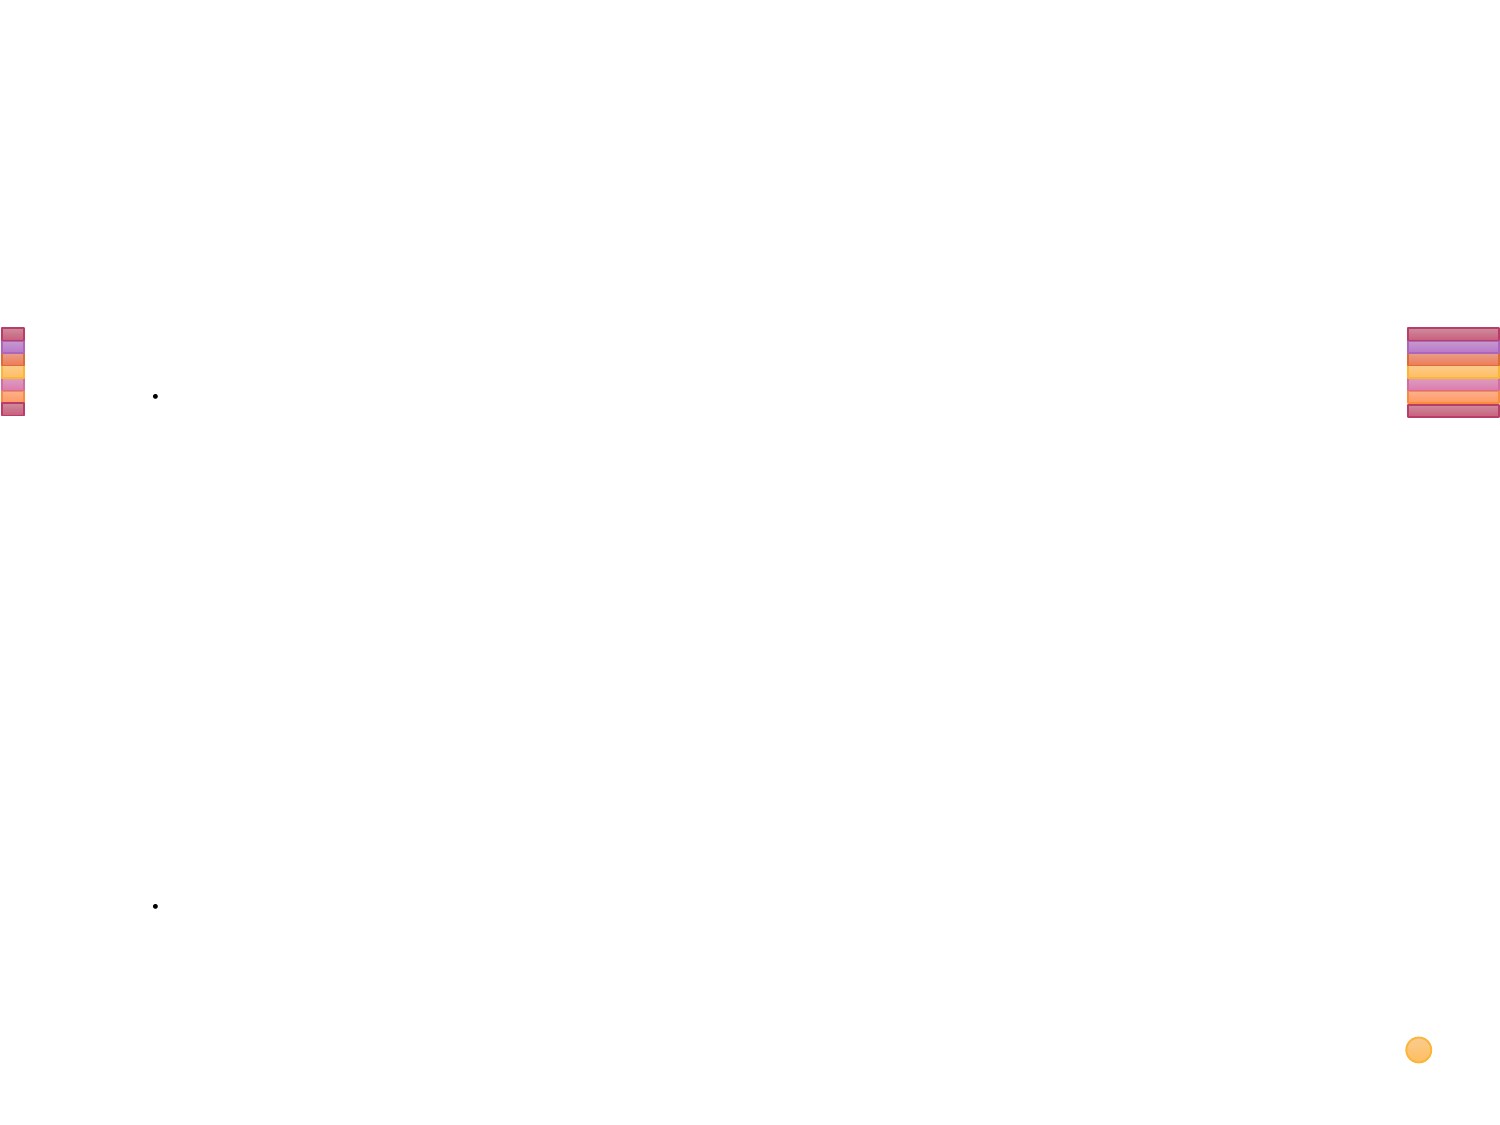

VIII.- SUSPENSIÓN DE CONTRATOS Y REDUCCIÓN DE JORNADA (VI)
# 5) rescisión indemnizada en el caso de la modificación sustancial, pues si el trabajador resulta perjudicado por la modificación sustancial tendrá derecho a rescindir su contrato y percibir una indemnización de 20 días de salario por año de servicio prorrateándose por meses los períodos inferiores a un año y con un máximo de nueve meses, acción de la que carece en el caso de reducción de jornada, conforme al art.47 ET.
6) art.41 y el art.82.3 permiten la modificación de la jornada distinguiendo el procedimiento a seguir en función de la fuente que regule esa jornada (contrato o convenio) mientras que el art.47 no distingue si la reducción ha de recaer sobre jornada de origen contractual o convencional, precisamente por la tendencial temporalidad de la medida
7) la modificación sustancial es una medida de flexibilidad interna, que no lleva anejas medidas de seguridad para el trabajador (desempleo, derecho de reposición...), que se sitúa en un momento de necesaria adaptación de la empresa por razones de competitividad o productividad (la mejora como vara de medir) en contraste con la reducción de jornada, que es una medida de flexibilidad externa, en la antesala del despido y que se sitúa en un contexto de crisis de la empresa
La jurisprudencia, por todas STS 17-05-2005 ( RJ 2005, 9696 ) , rec. 2363/2004 , examinando la versión original del art. 41ET , concluyó que la modificación sustancial no exigía, a diferencia de la extinción por causas económicas, la concurrencia de pérdidas, porque la interpretación literal del precepto reproducido inclina a pensar que no es la «crisis» empresarial sino la «mejora» de la situación de la empresa la vara de medir o punto de referencia de la justificación de las razones o causas en que se ha de apoyar la decisión empresarial modificativa de condiciones de trabajo.